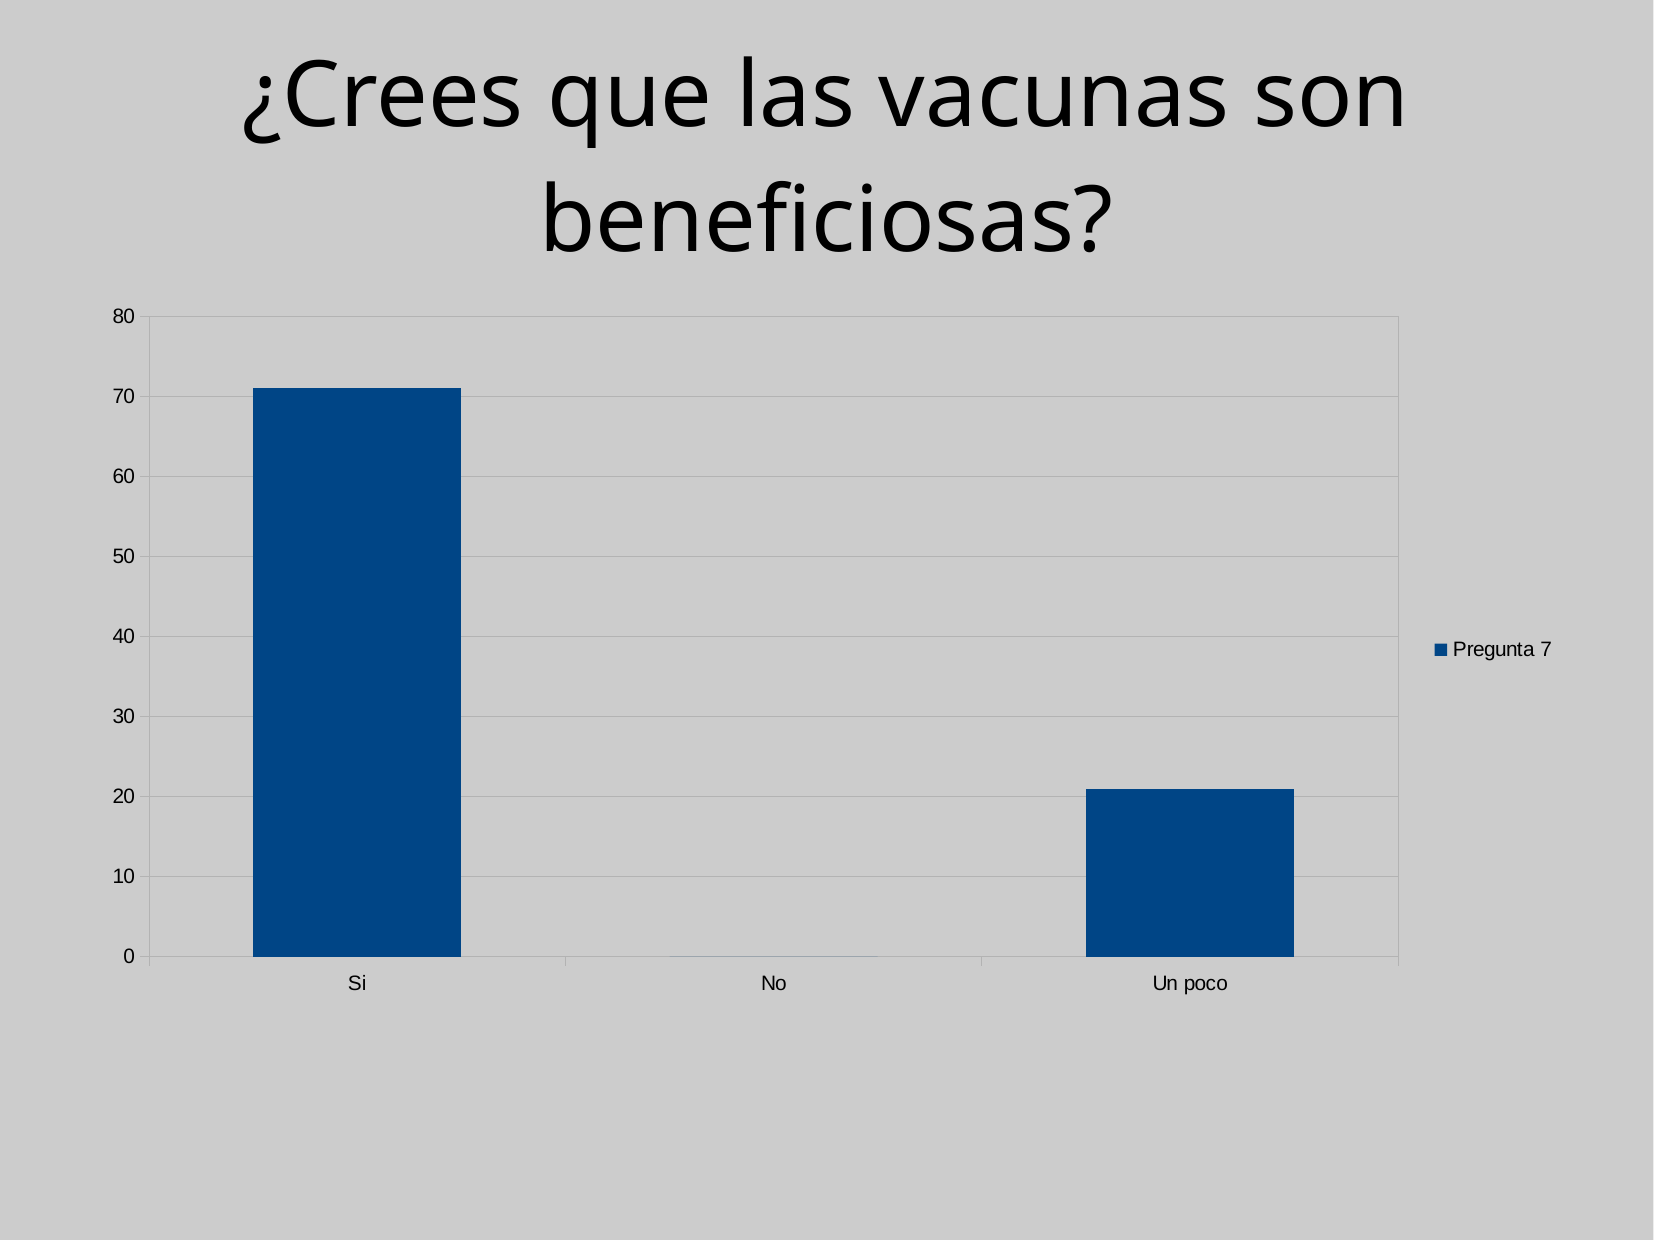

# ¿Crees que las vacunas son beneficiosas?
### Chart
| Category | Pregunta 7 |
|---|---|
| Si | 71.0 |
| No | 0.0 |
| Un poco | 21.0 |